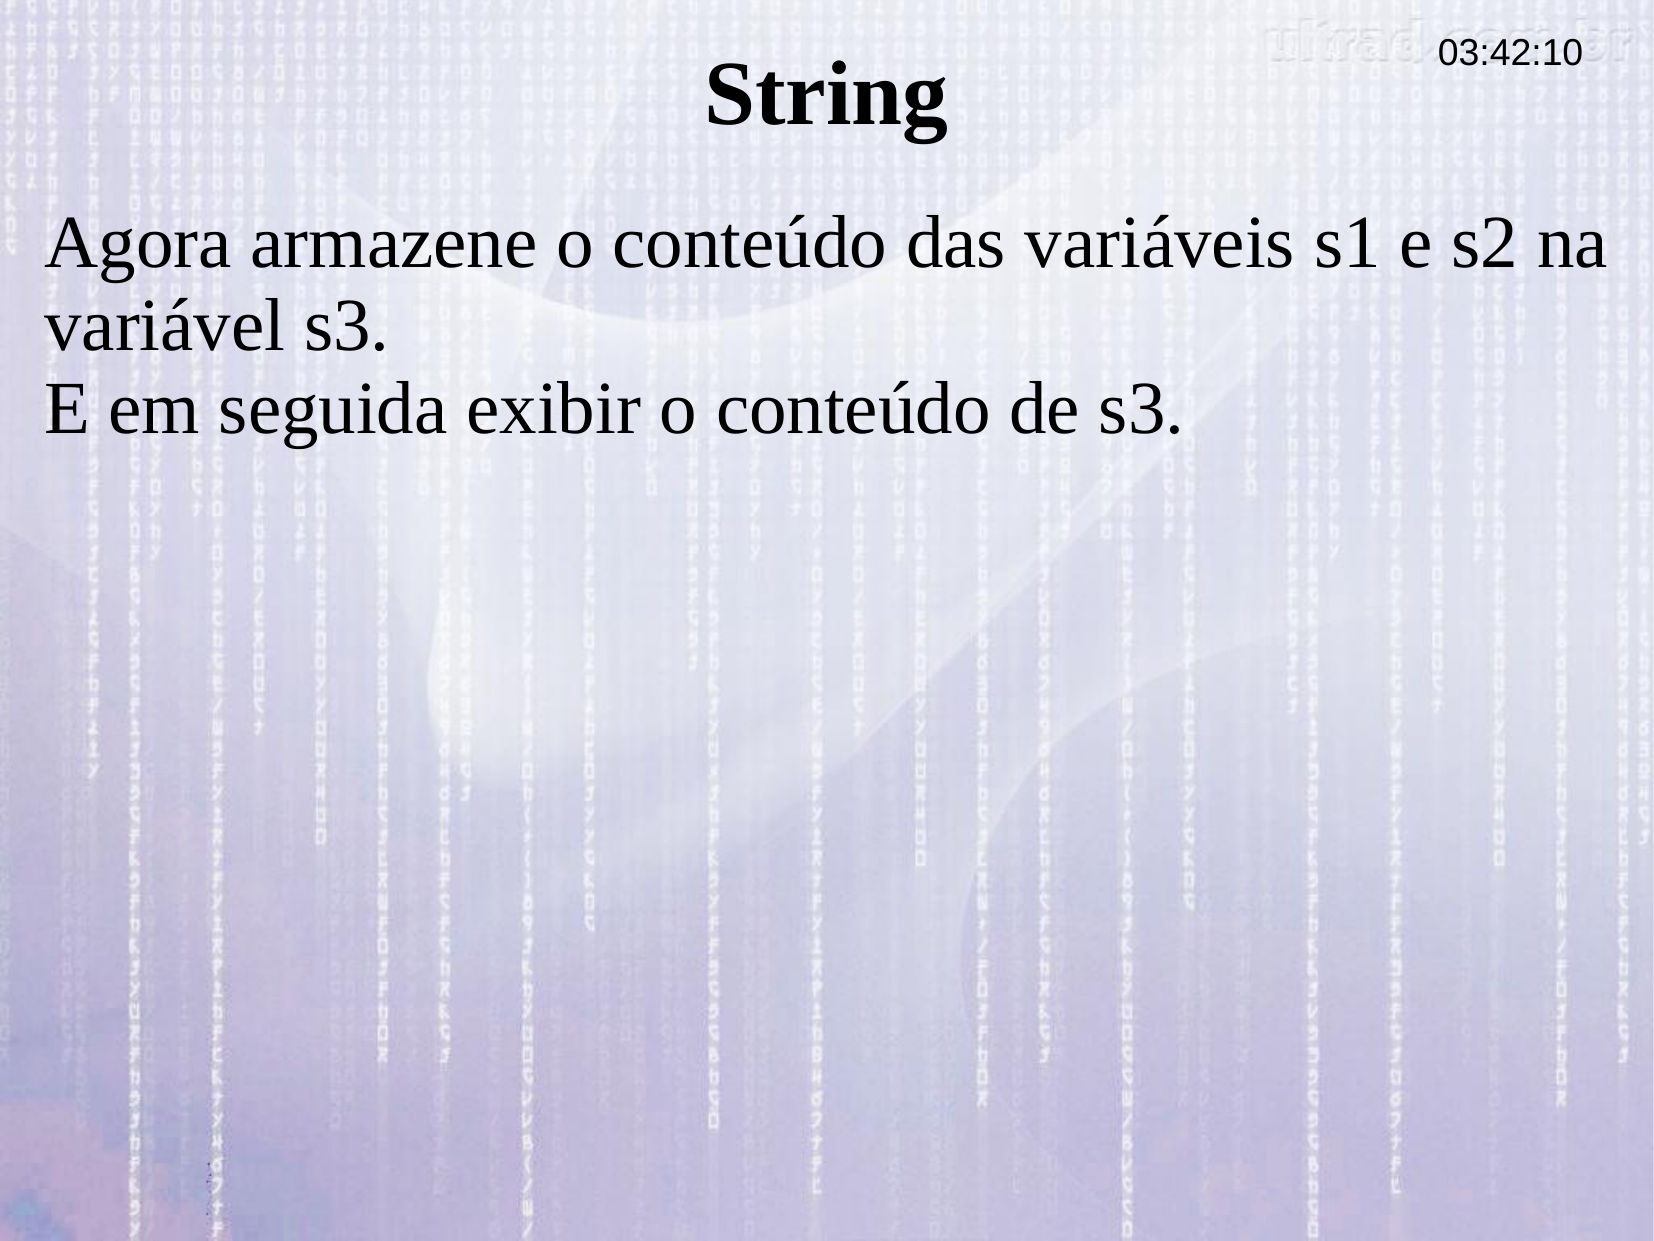

02:23:20
String
Agora armazene o conteúdo das variáveis s1 e s2 na variável s3.
E em seguida exibir o conteúdo de s3.